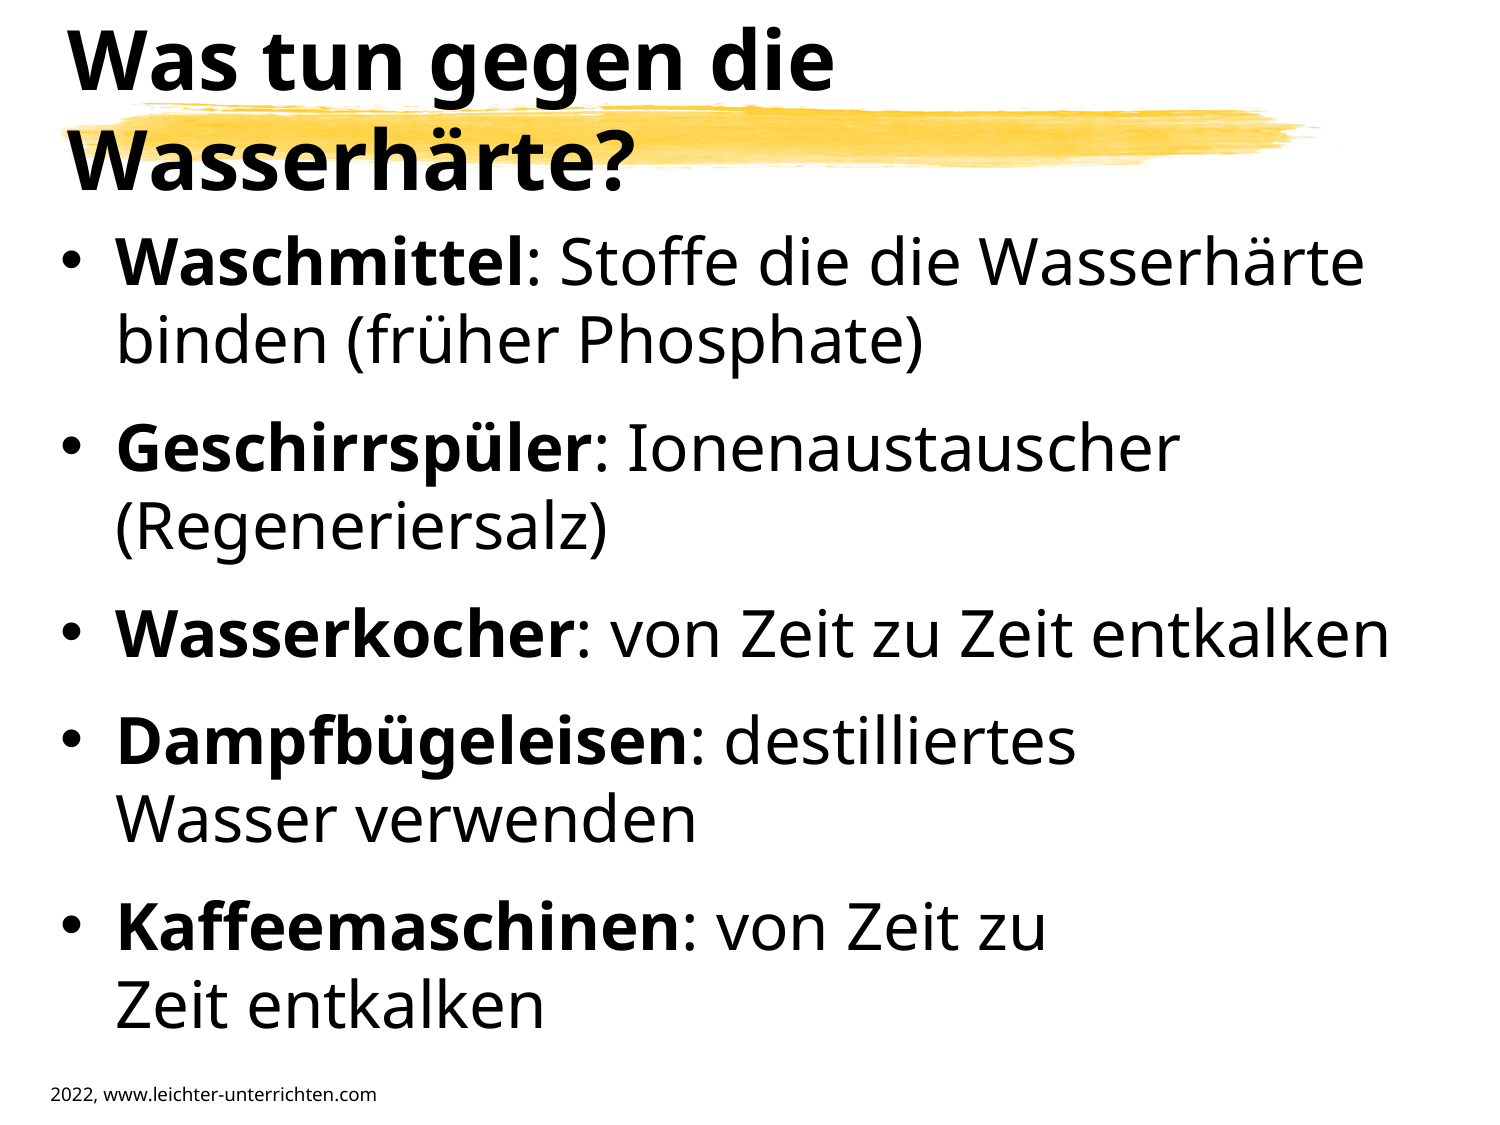

# Was tun gegen die Wasserhärte?
Waschmittel: Stoffe die die Wasserhärte binden (früher Phosphate)
Geschirrspüler: Ionenaustauscher (Regeneriersalz)
Wasserkocher: von Zeit zu Zeit entkalken
Dampfbügeleisen: destilliertes
Wasser verwenden
Kaffeemaschinen: von Zeit zu
Zeit entkalken